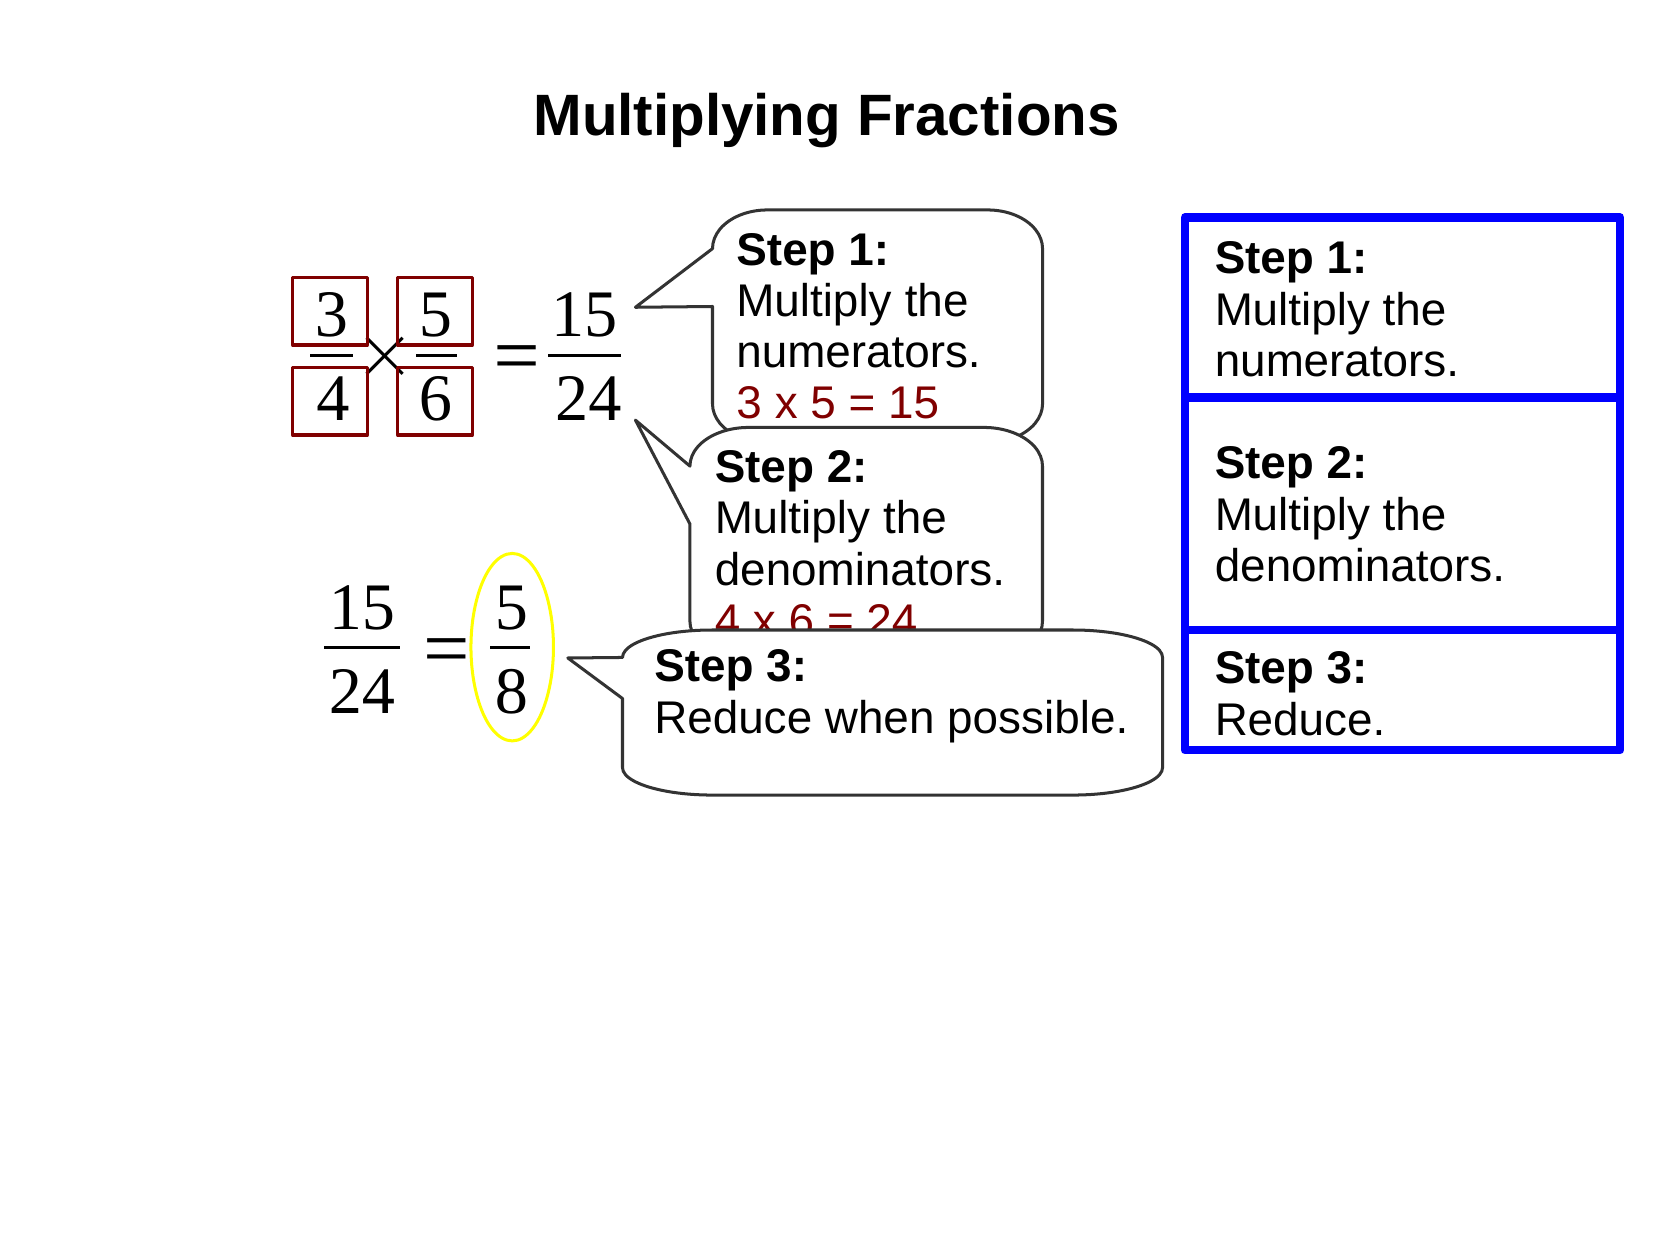

Multiplying Fractions
Step 1:
Multiply the
numerators.
3 x 5 = 15
Step 1:
Multiply the numerators.
Step 2:
Multiply the denominators.
Step 3:
Reduce.
Step 2:
Multiply the
denominators.
4 x 6 = 24
Step 3:
Reduce when possible.